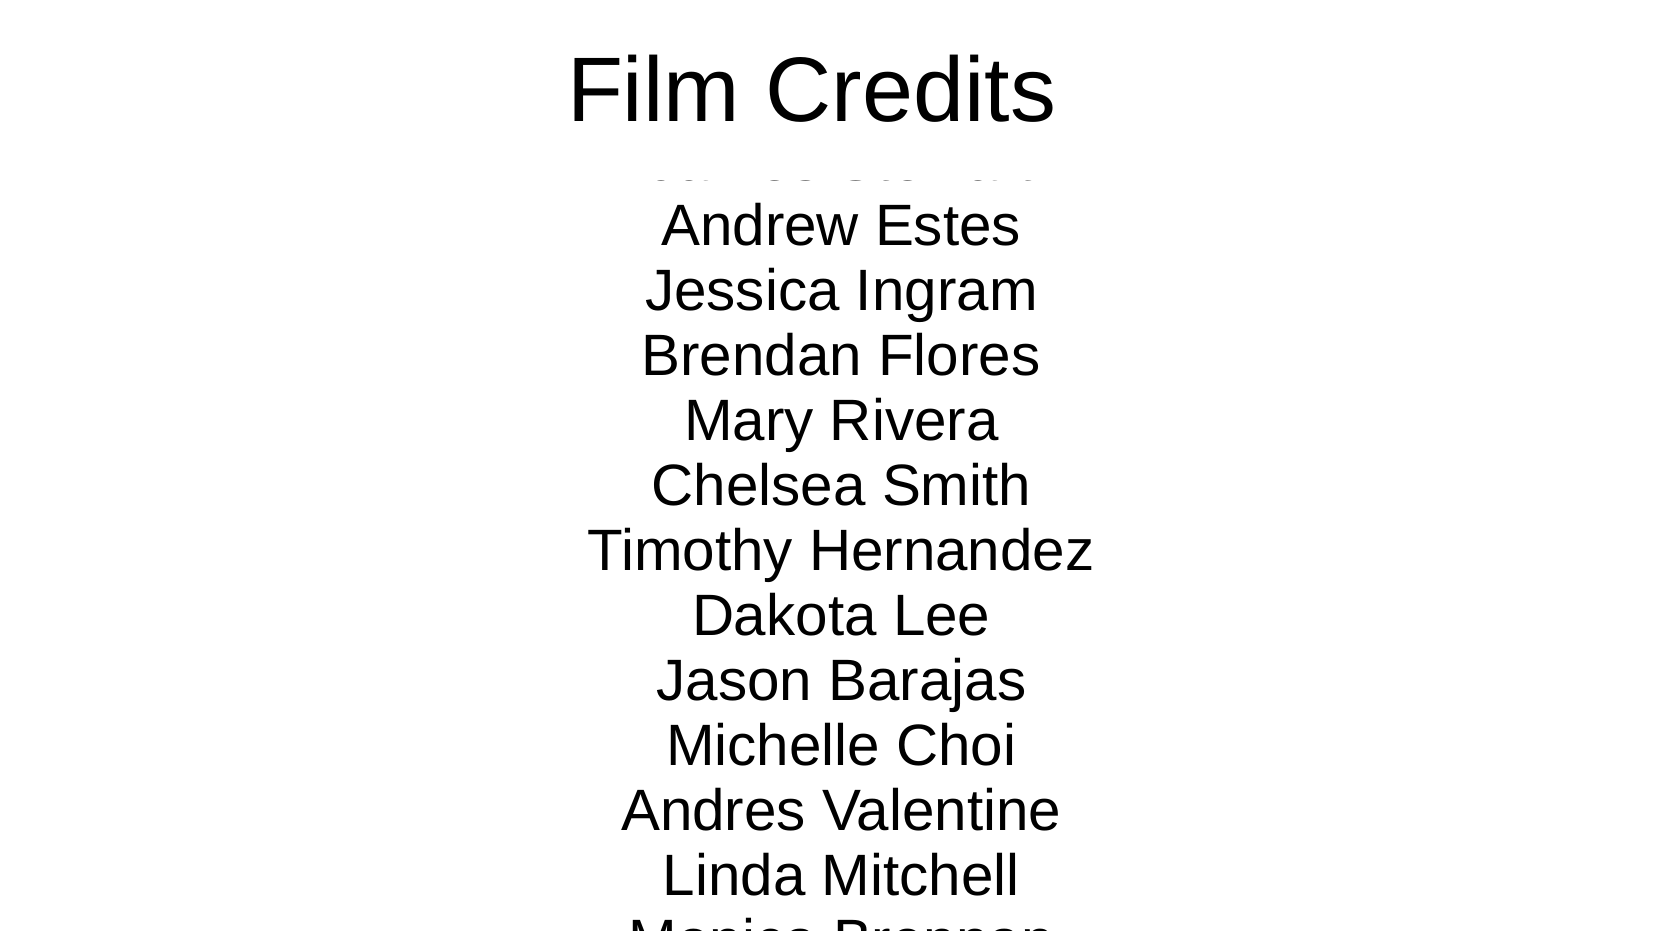

# Film Credits
Jennifer Davis
Roger Smith
Kathy Rojas
Austin Hernandez
Christina Ray MD
Jason Sutton
Joseph Ramos
Sarah Pacheco
Bryce Williams
James Stewart
Andrew Estes
Jessica Ingram
Brendan Flores
Mary Rivera
Chelsea Smith
Timothy Hernandez
Dakota Lee
Jason Barajas
Michelle Choi
Andres Valentine
Linda Mitchell
Monica Brennan
Corey Bennett
Yolanda Woodard
Peter Jacobson
Theodore Avila
Laura Brown
Randy Murray
David Russo
Gary James
Alexis Guzman
Allen Smith DDS
Andrew Kennedy
Haley Weeks
Richard Anderson
Wendy Wilson
Rebecca Horn
Amanda Clay MD
Amanda Hall
Laura Hays
Ashley Bryant DDS
Angela Graham
John Hunt
Jasmine Mooney
Raymond Reyes
Nancy Forbes
Alexandra Bruce
Mary Richard
William Oneill
Andrea Mitchell
Theresa Sanders
Scott Elliott
Brittney Reed
Michael Steele
Debra Sanchez
James Singh
Edward Franklin
Brandi Wise
Audrey Burke
Mrs. Lori Reed
Robert Gregory
Richard Roberson
Michael Reese
Sylvia Taylor
Donald Gilmore
Michael Reed
Andrea Wilson
Thomas Watson
Jason Johnson
Carlos Smith